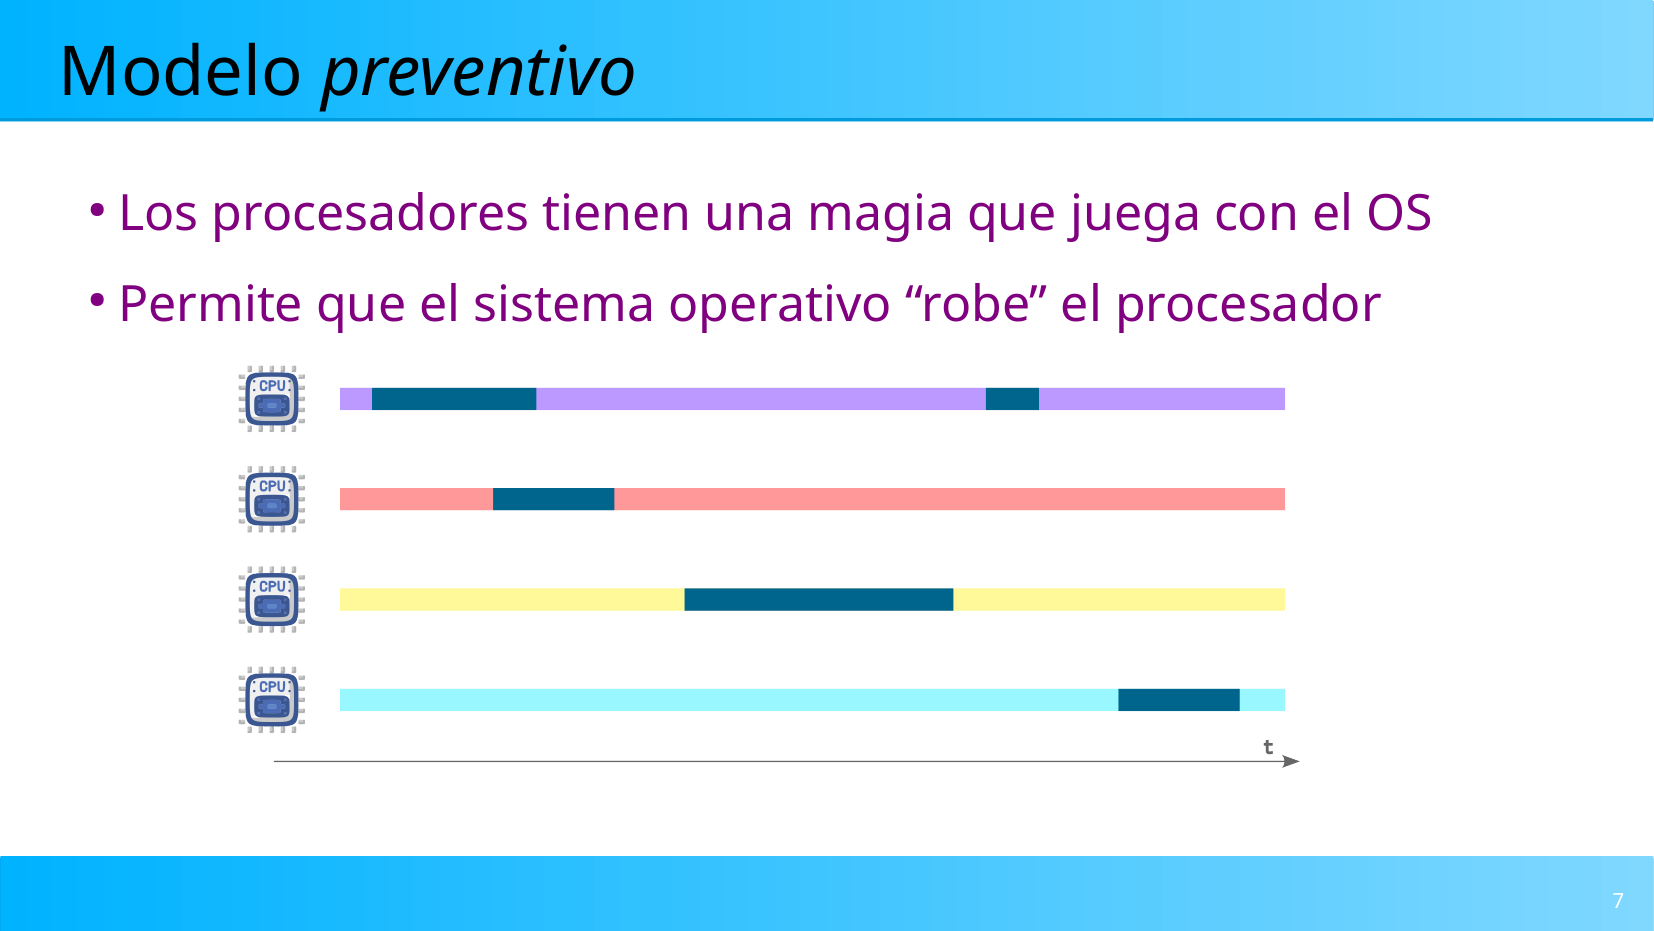

# Modelo preventivo
Los procesadores tienen una magia que juega con el OS
Permite que el sistema operativo “robe” el procesador
7